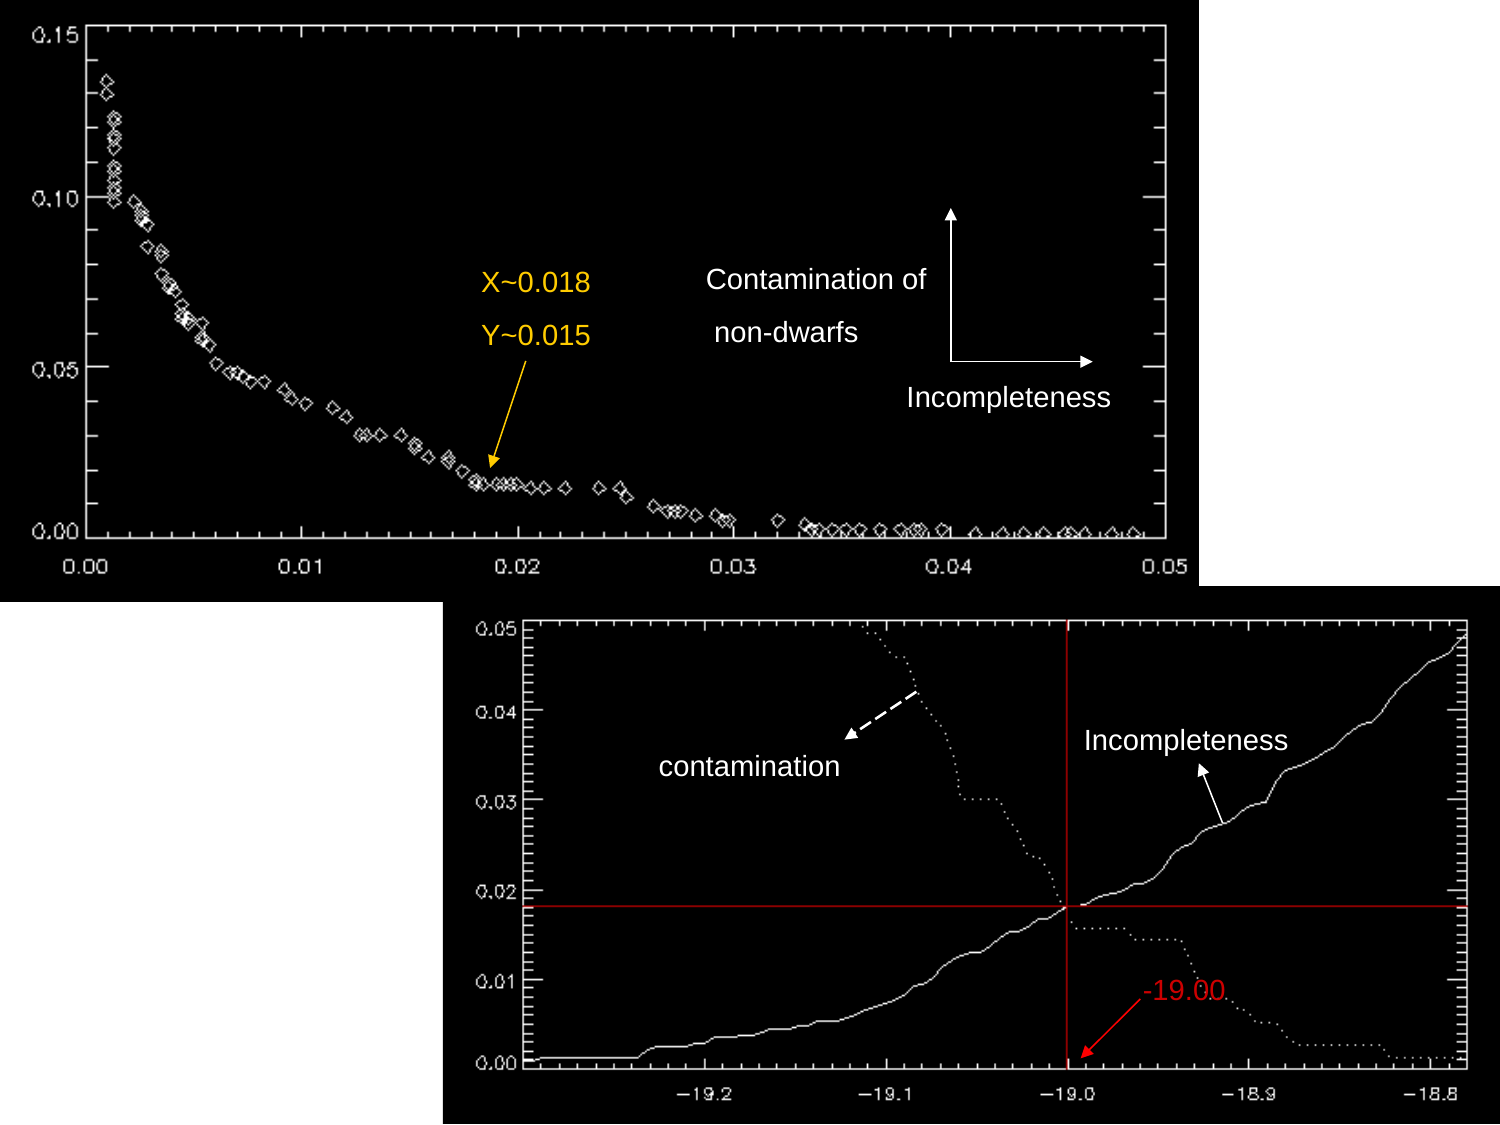

Contamination of
 non-dwarfs
X~0.018
Y~0.015
Incompleteness
Incompleteness
contamination
-19.00